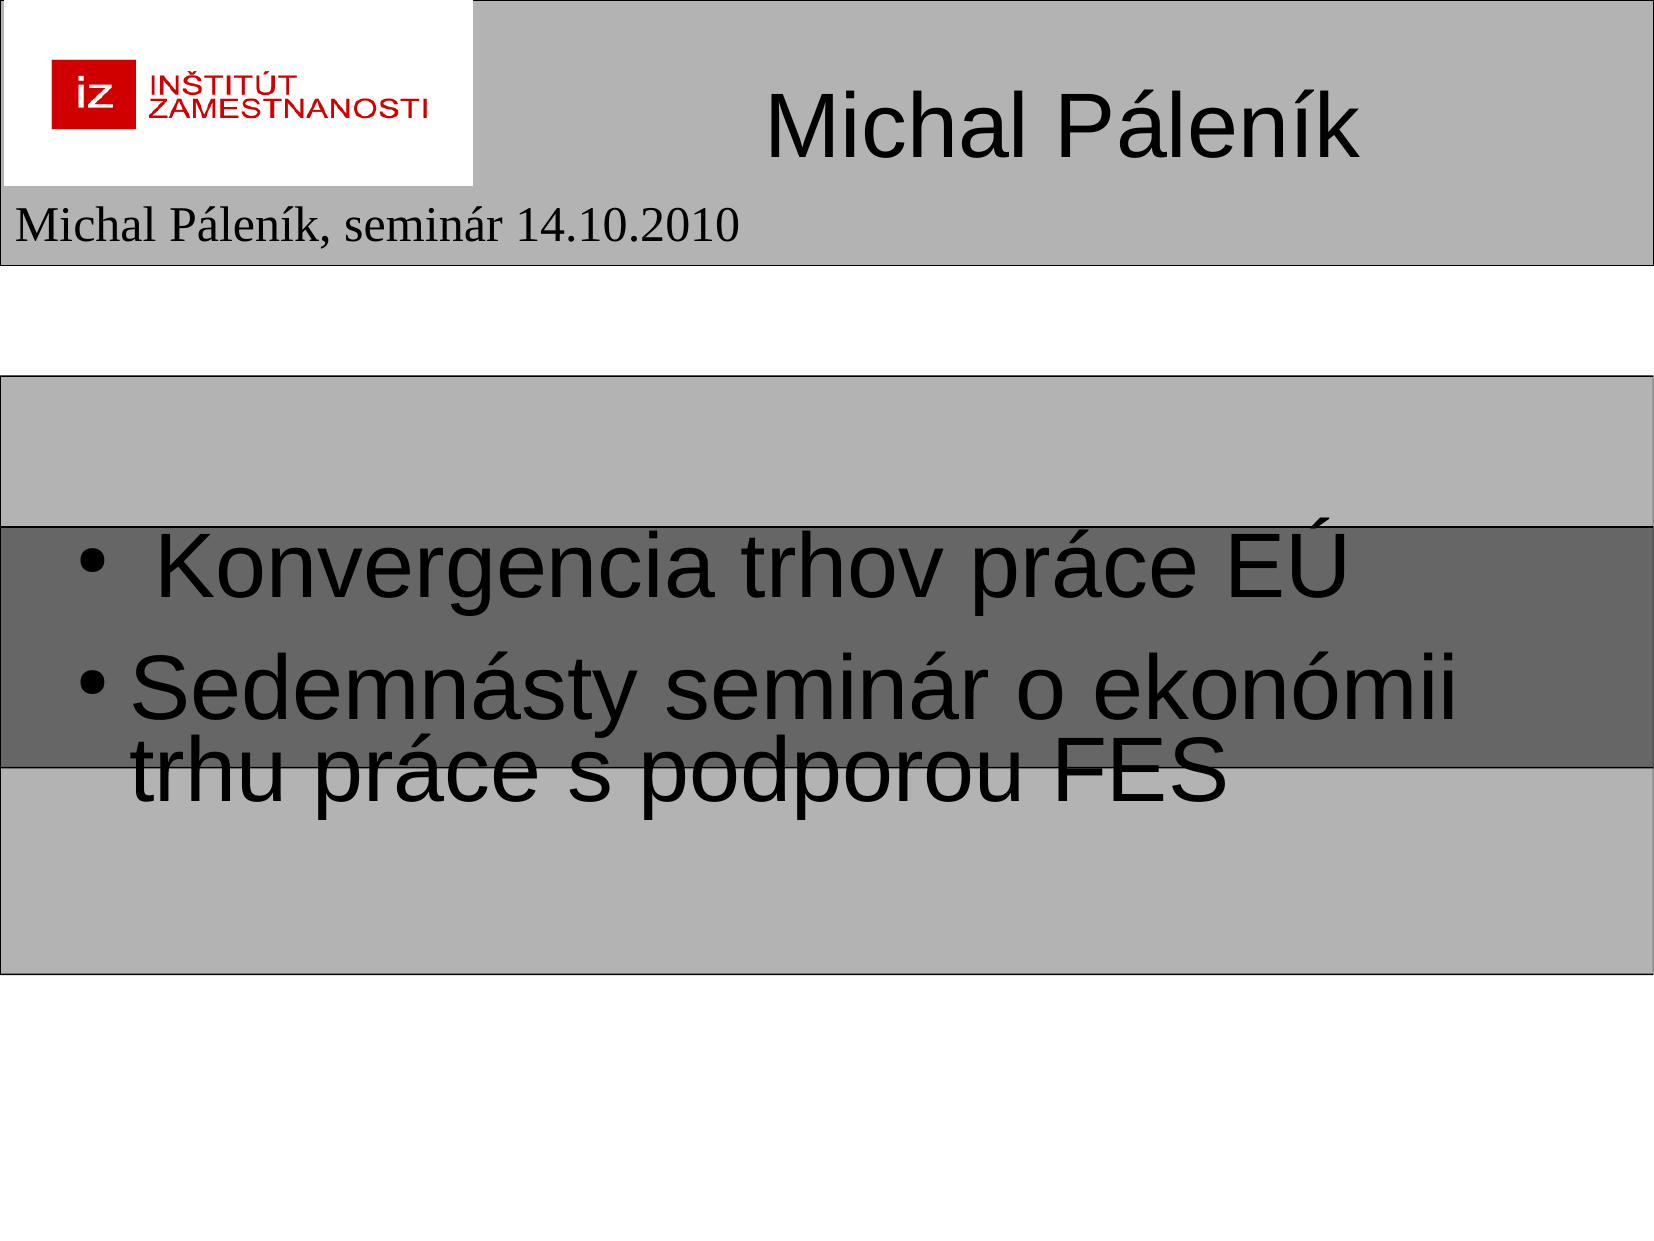

# Michal Páleník
 Konvergencia trhov práce EÚ
Sedemnásty seminár o ekonómii trhu práce s podporou FES